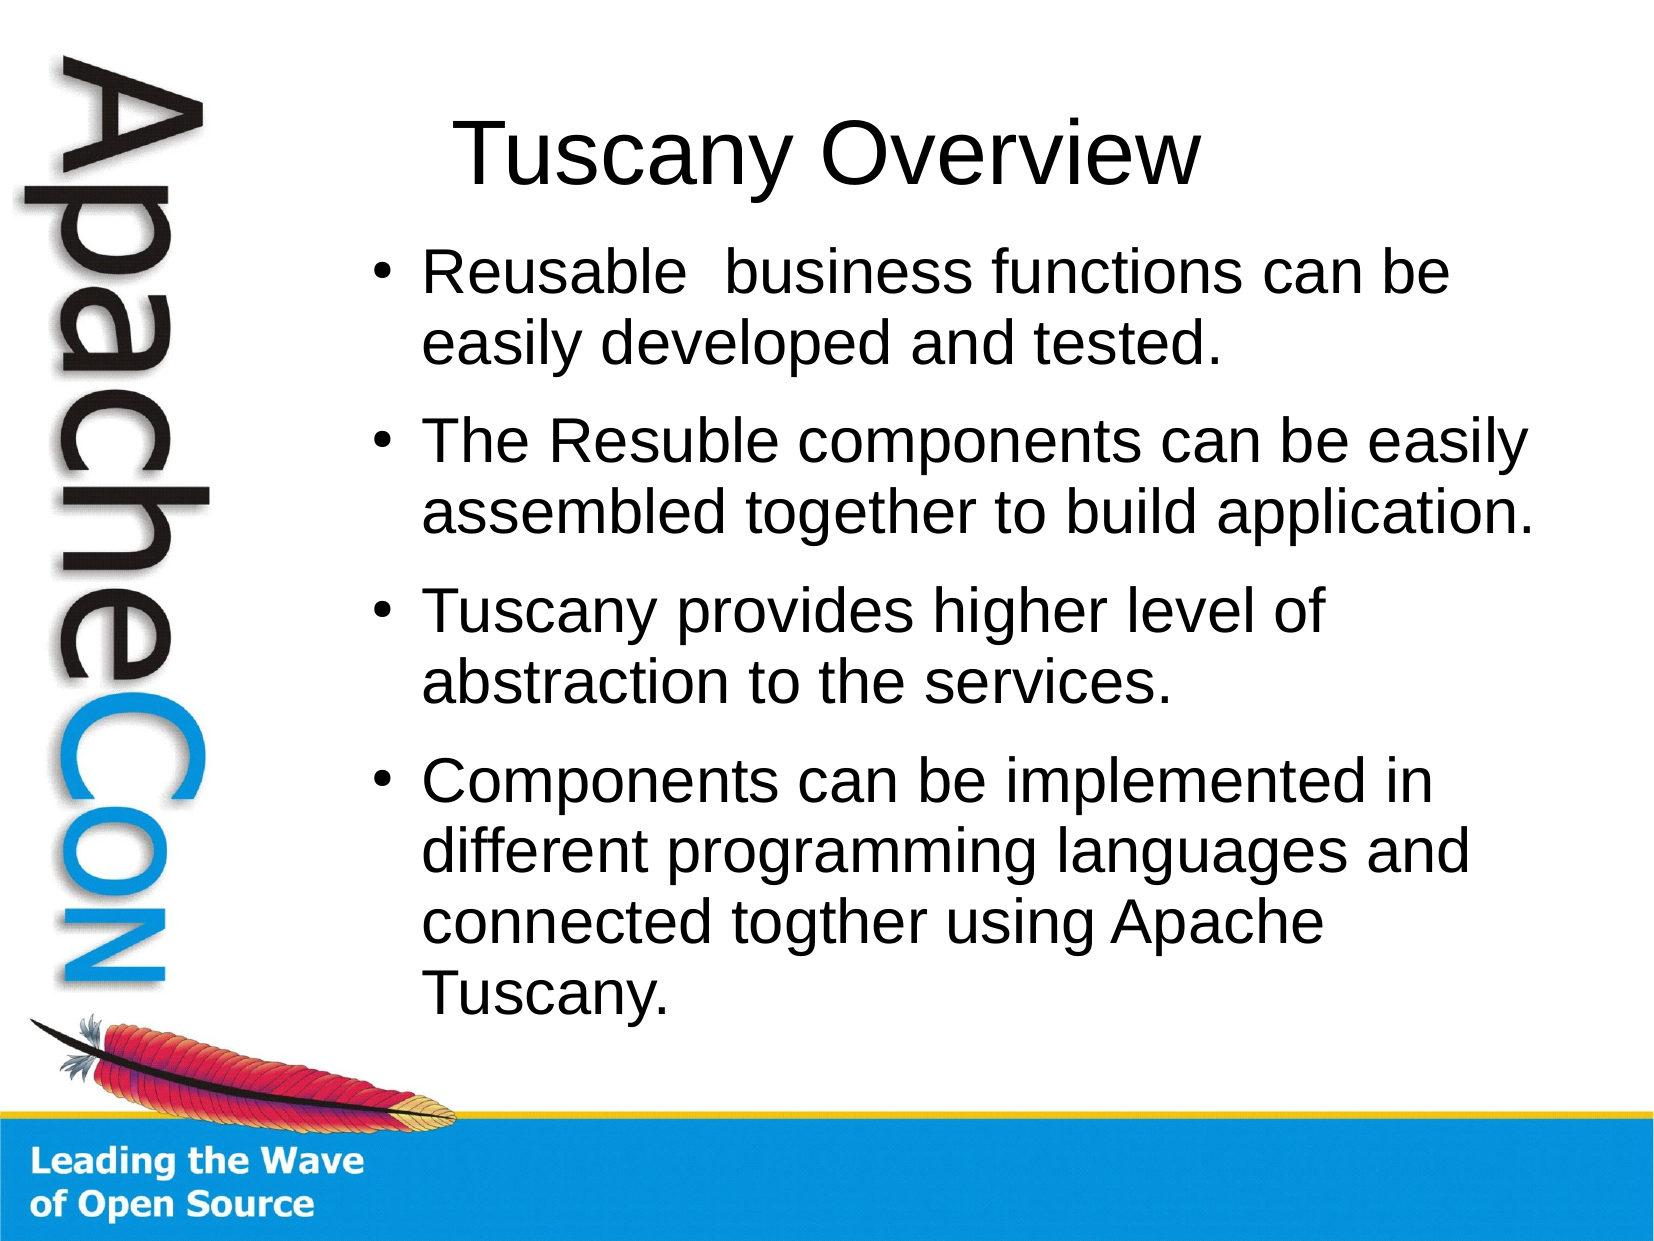

# Tuscany Overview
Reusable business functions can be easily developed and tested.
The Resuble components can be easily assembled together to build application.
Tuscany provides higher level of abstraction to the services.
Components can be implemented in different programming languages and connected togther using Apache Tuscany.